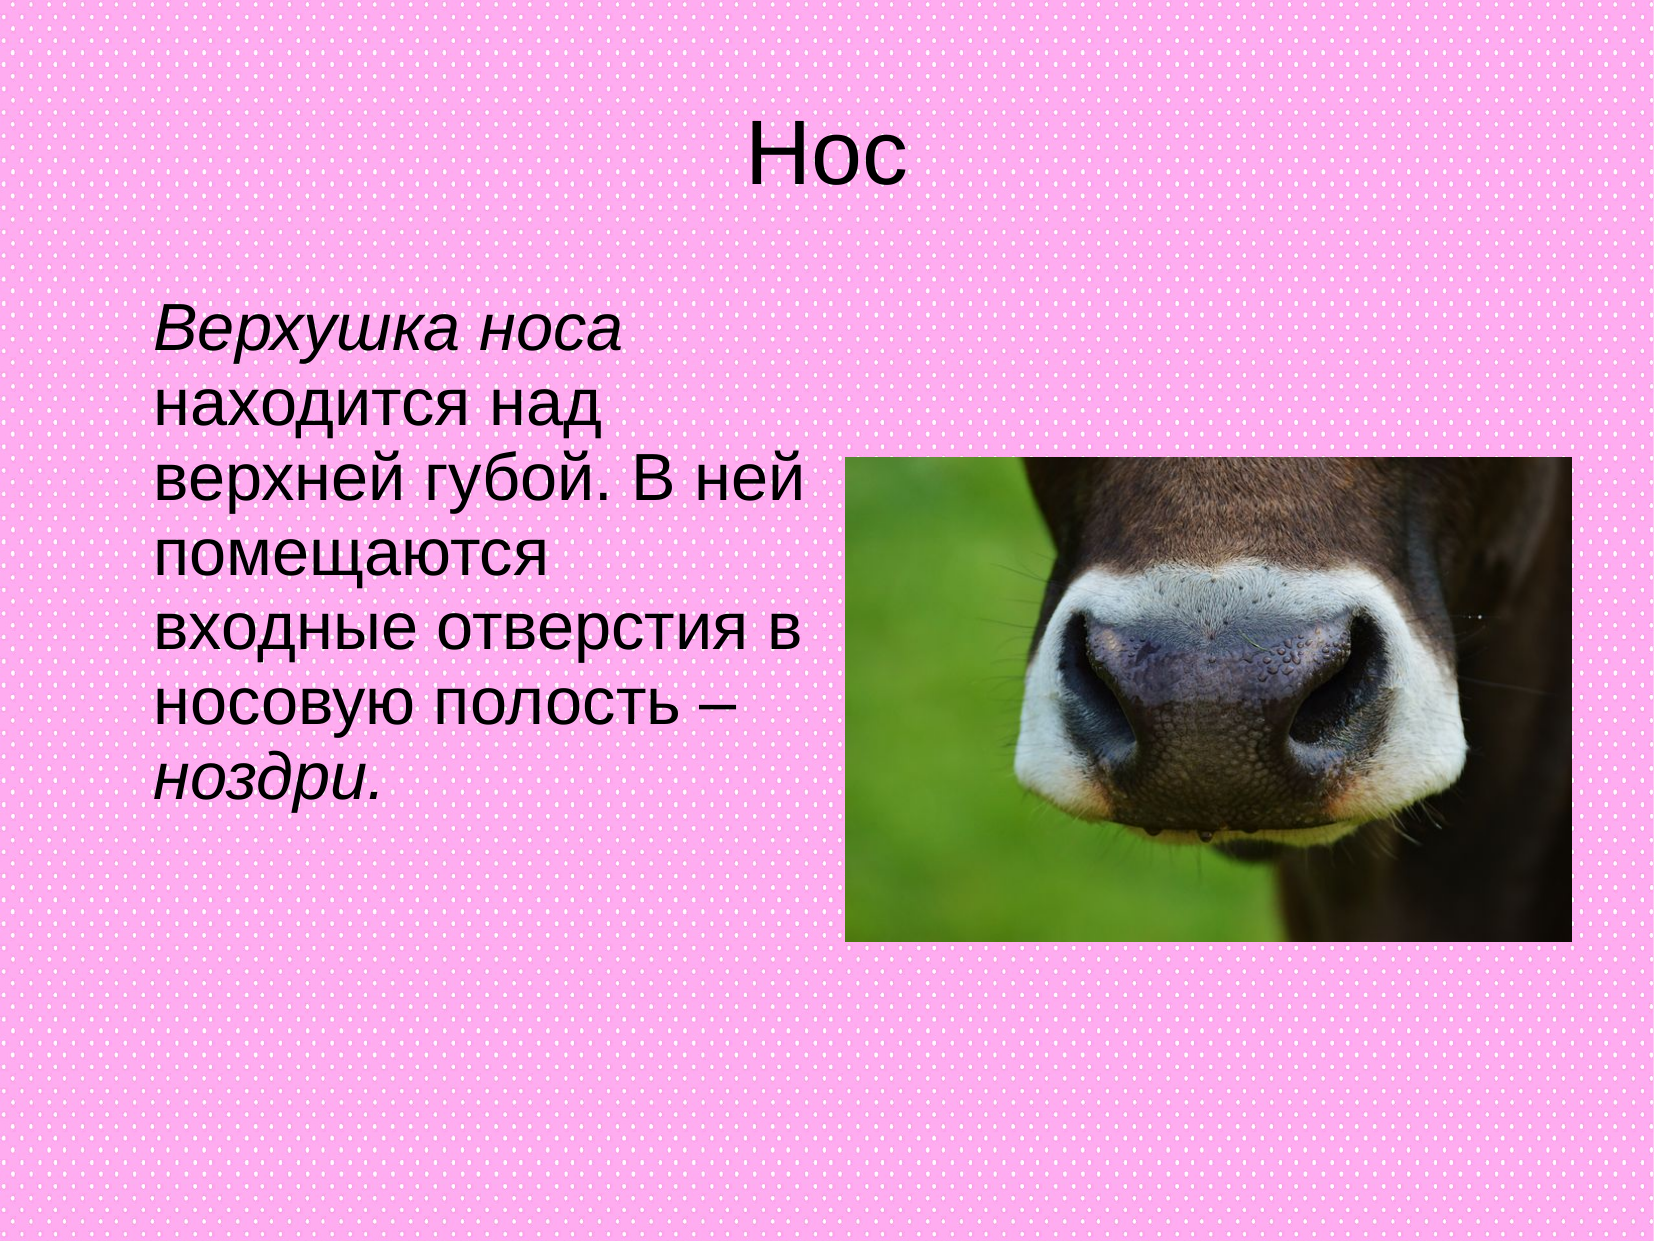

# Нос
Верхушка носа находится над верхней губой. В ней помещаются входные отверстия в носовую полость – ноздри.